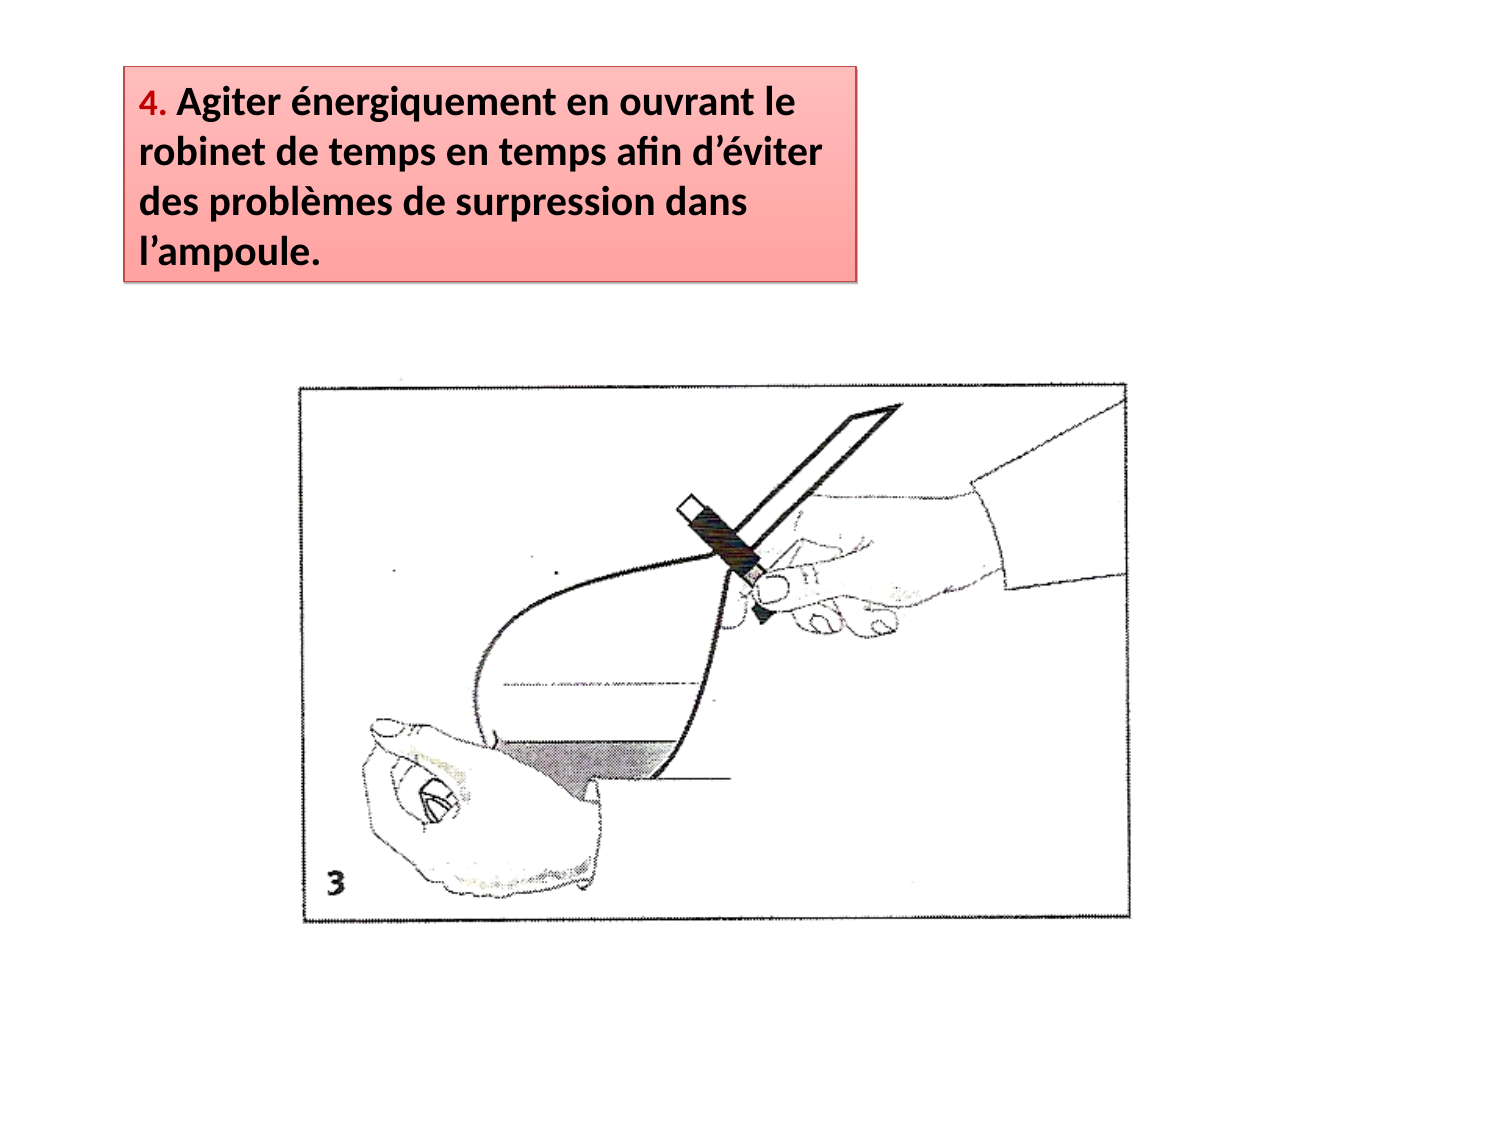

4. Agiter énergiquement en ouvrant le robinet de temps en temps afin d’éviter des problèmes de surpression dans l’ampoule.